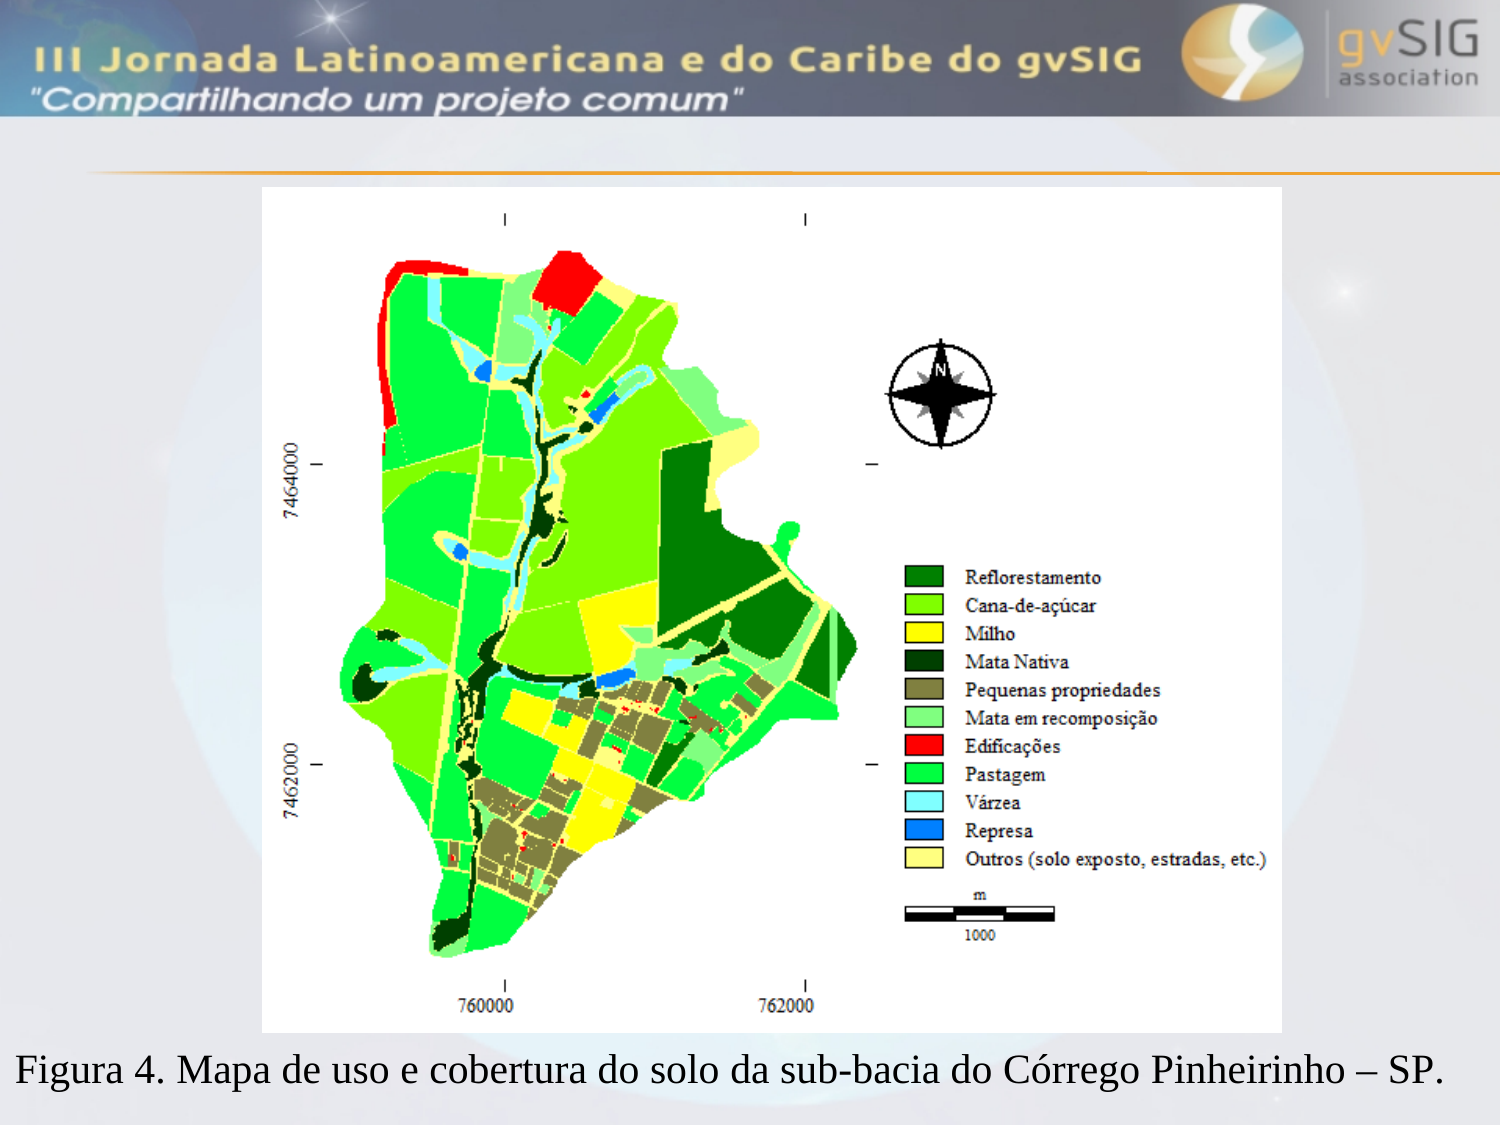

Figura 4. Mapa de uso e cobertura do solo da sub-bacia do Córrego Pinheirinho – SP.